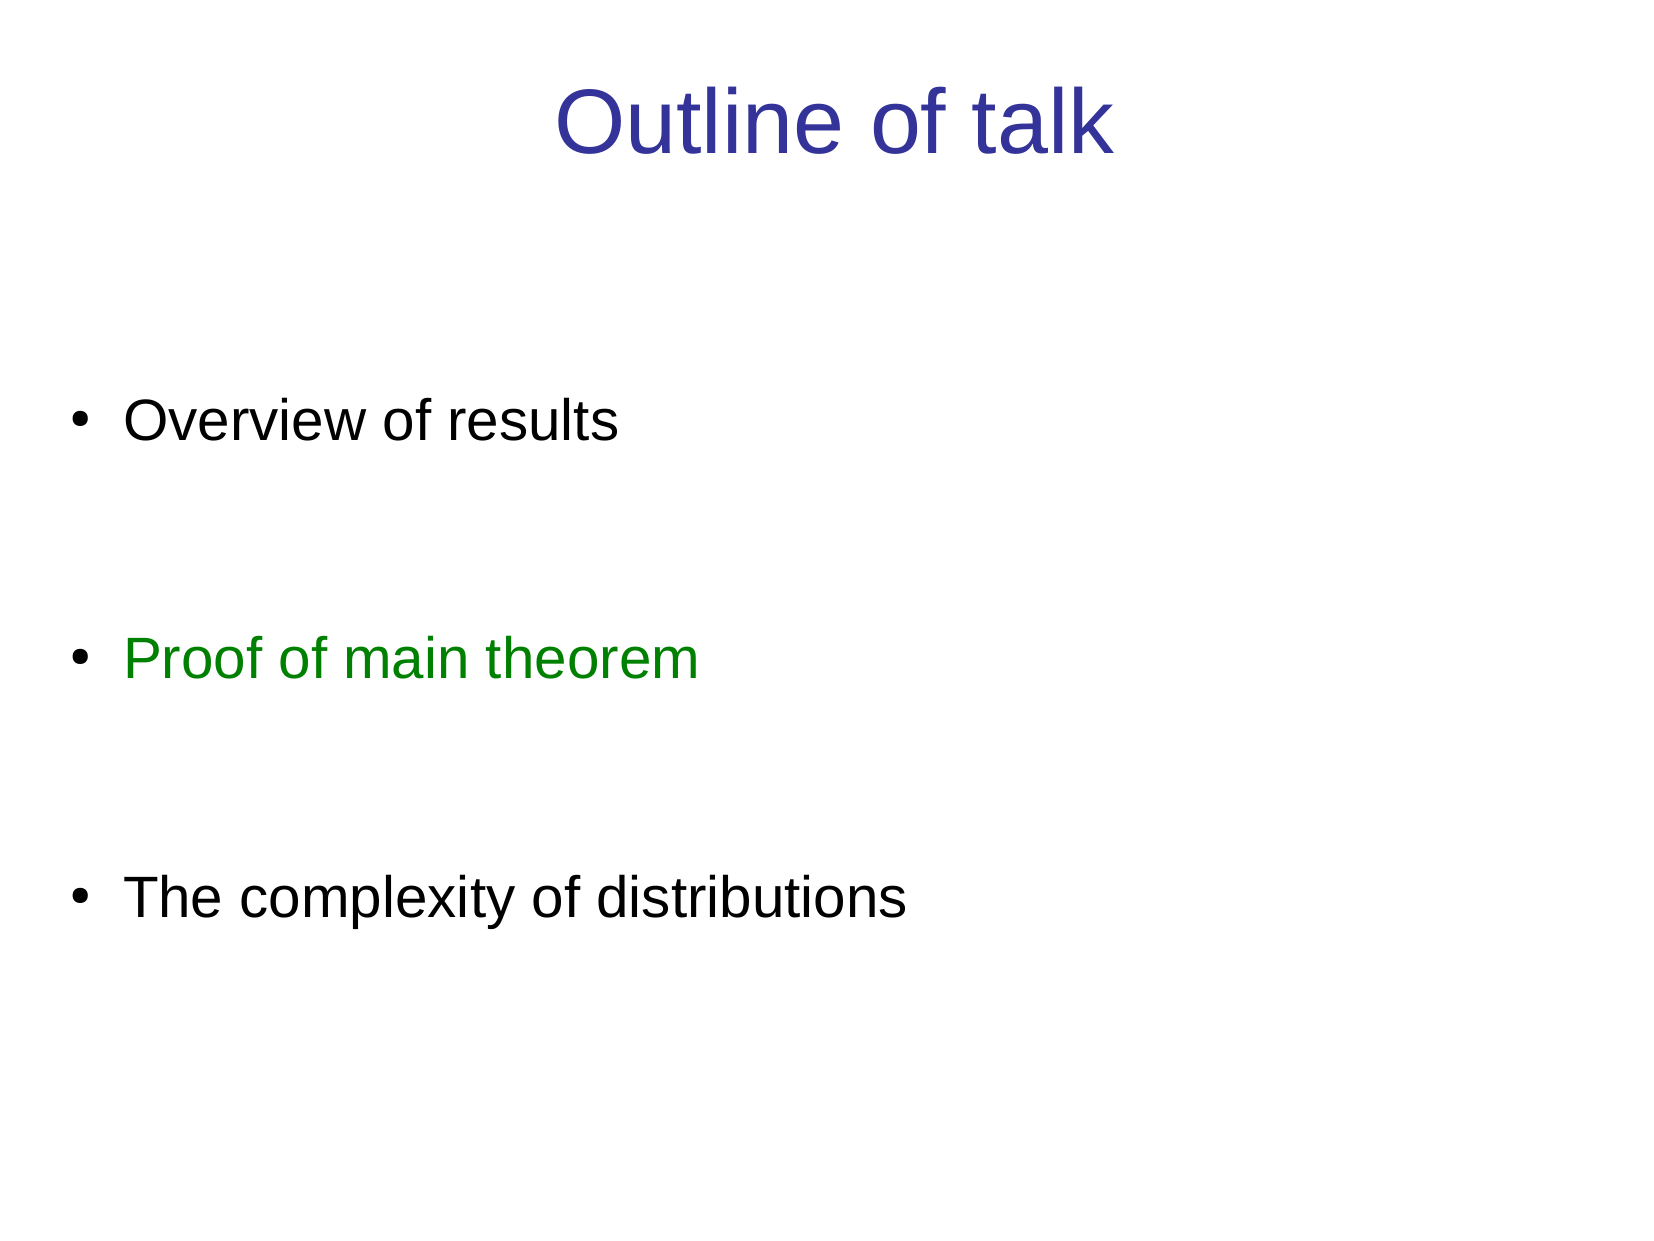

Outline of talk
# Overview of results
Proof of main theorem
The complexity of distributions